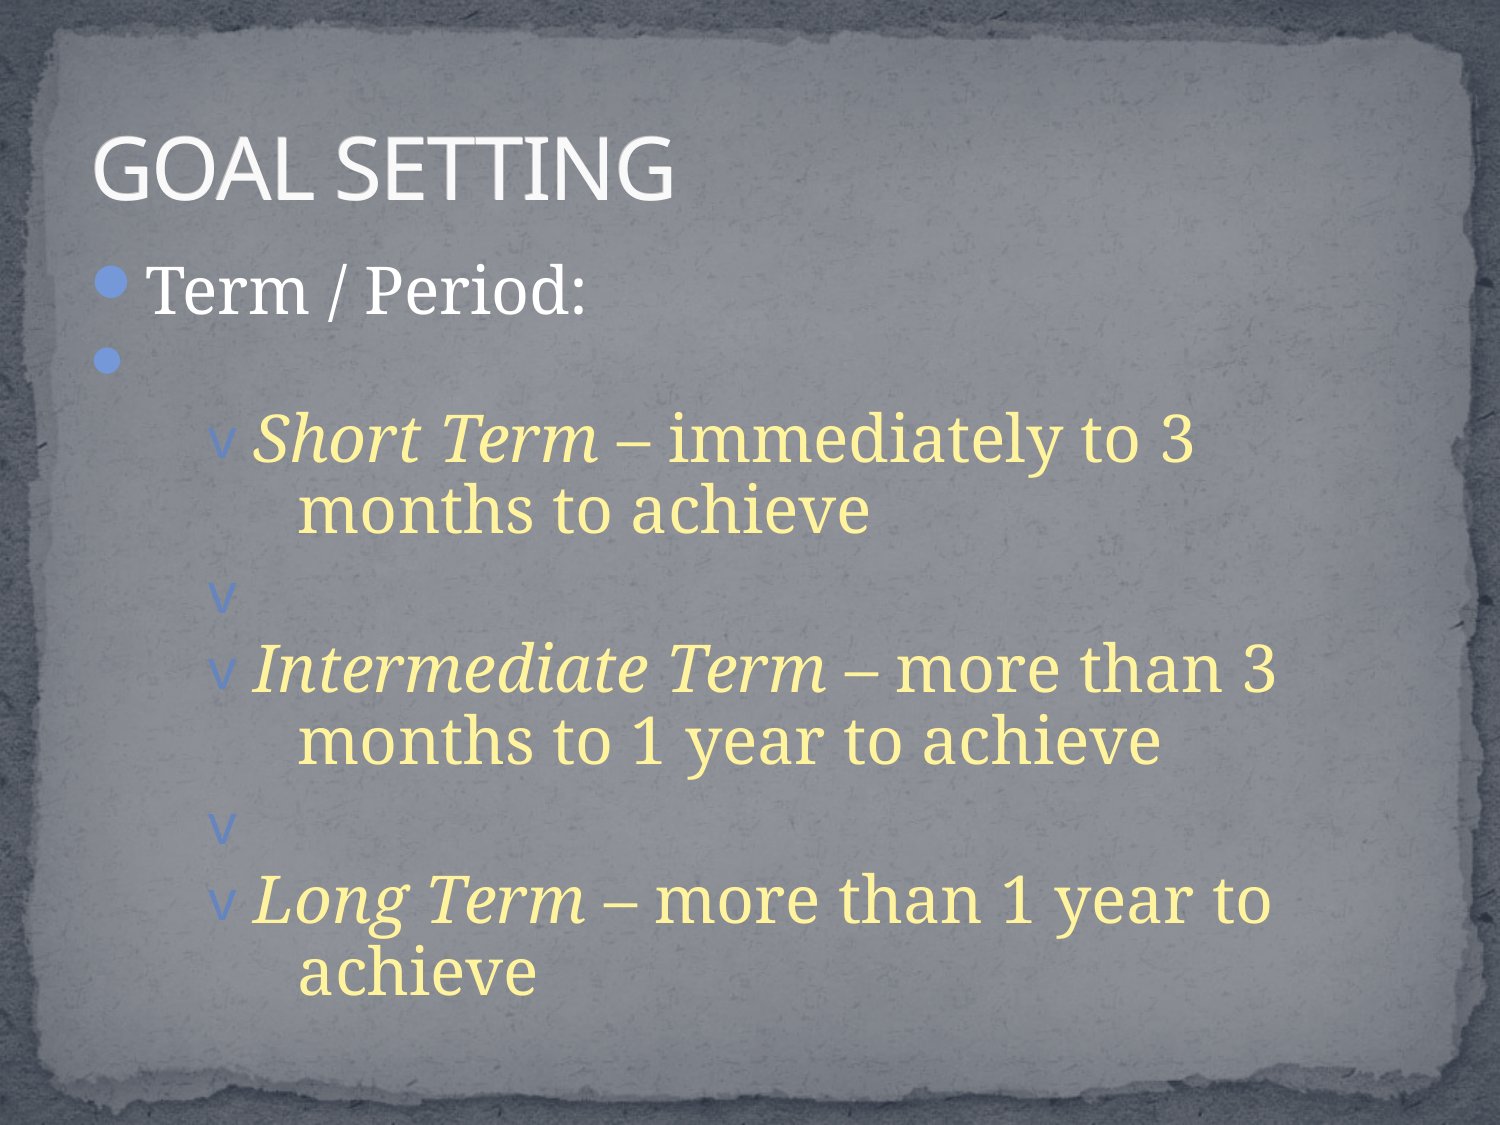

GOAL SETTING
# Term / Period:
Short Term – immediately to 3 months to achieve
Intermediate Term – more than 3 months to 1 year to achieve
Long Term – more than 1 year to achieve